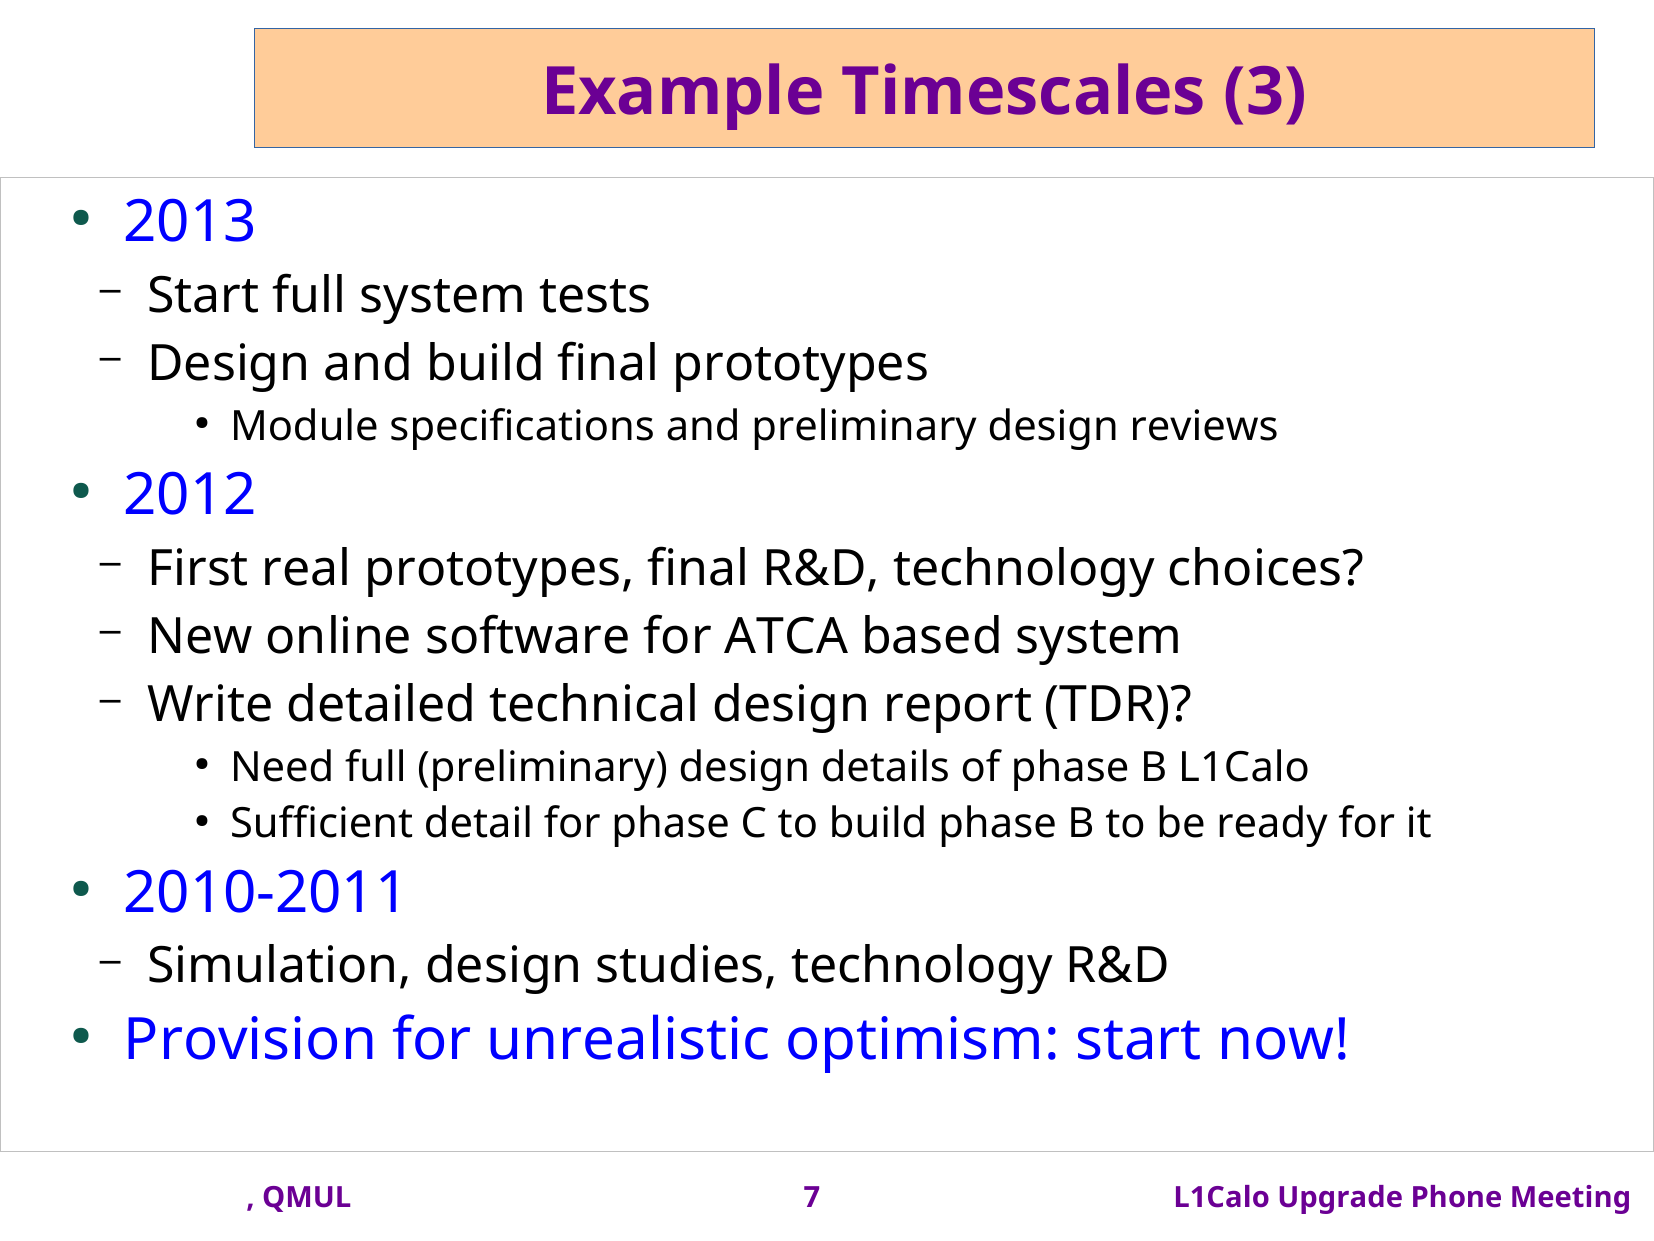

# Example Timescales (3)
2013
Start full system tests
Design and build final prototypes
Module specifications and preliminary design reviews
2012
First real prototypes, final R&D, technology choices?
New online software for ATCA based system
Write detailed technical design report (TDR)?
Need full (preliminary) design details of phase B L1Calo
Sufficient detail for phase C to build phase B to be ready for it
2010-2011
Simulation, design studies, technology R&D
Provision for unrealistic optimism: start now!